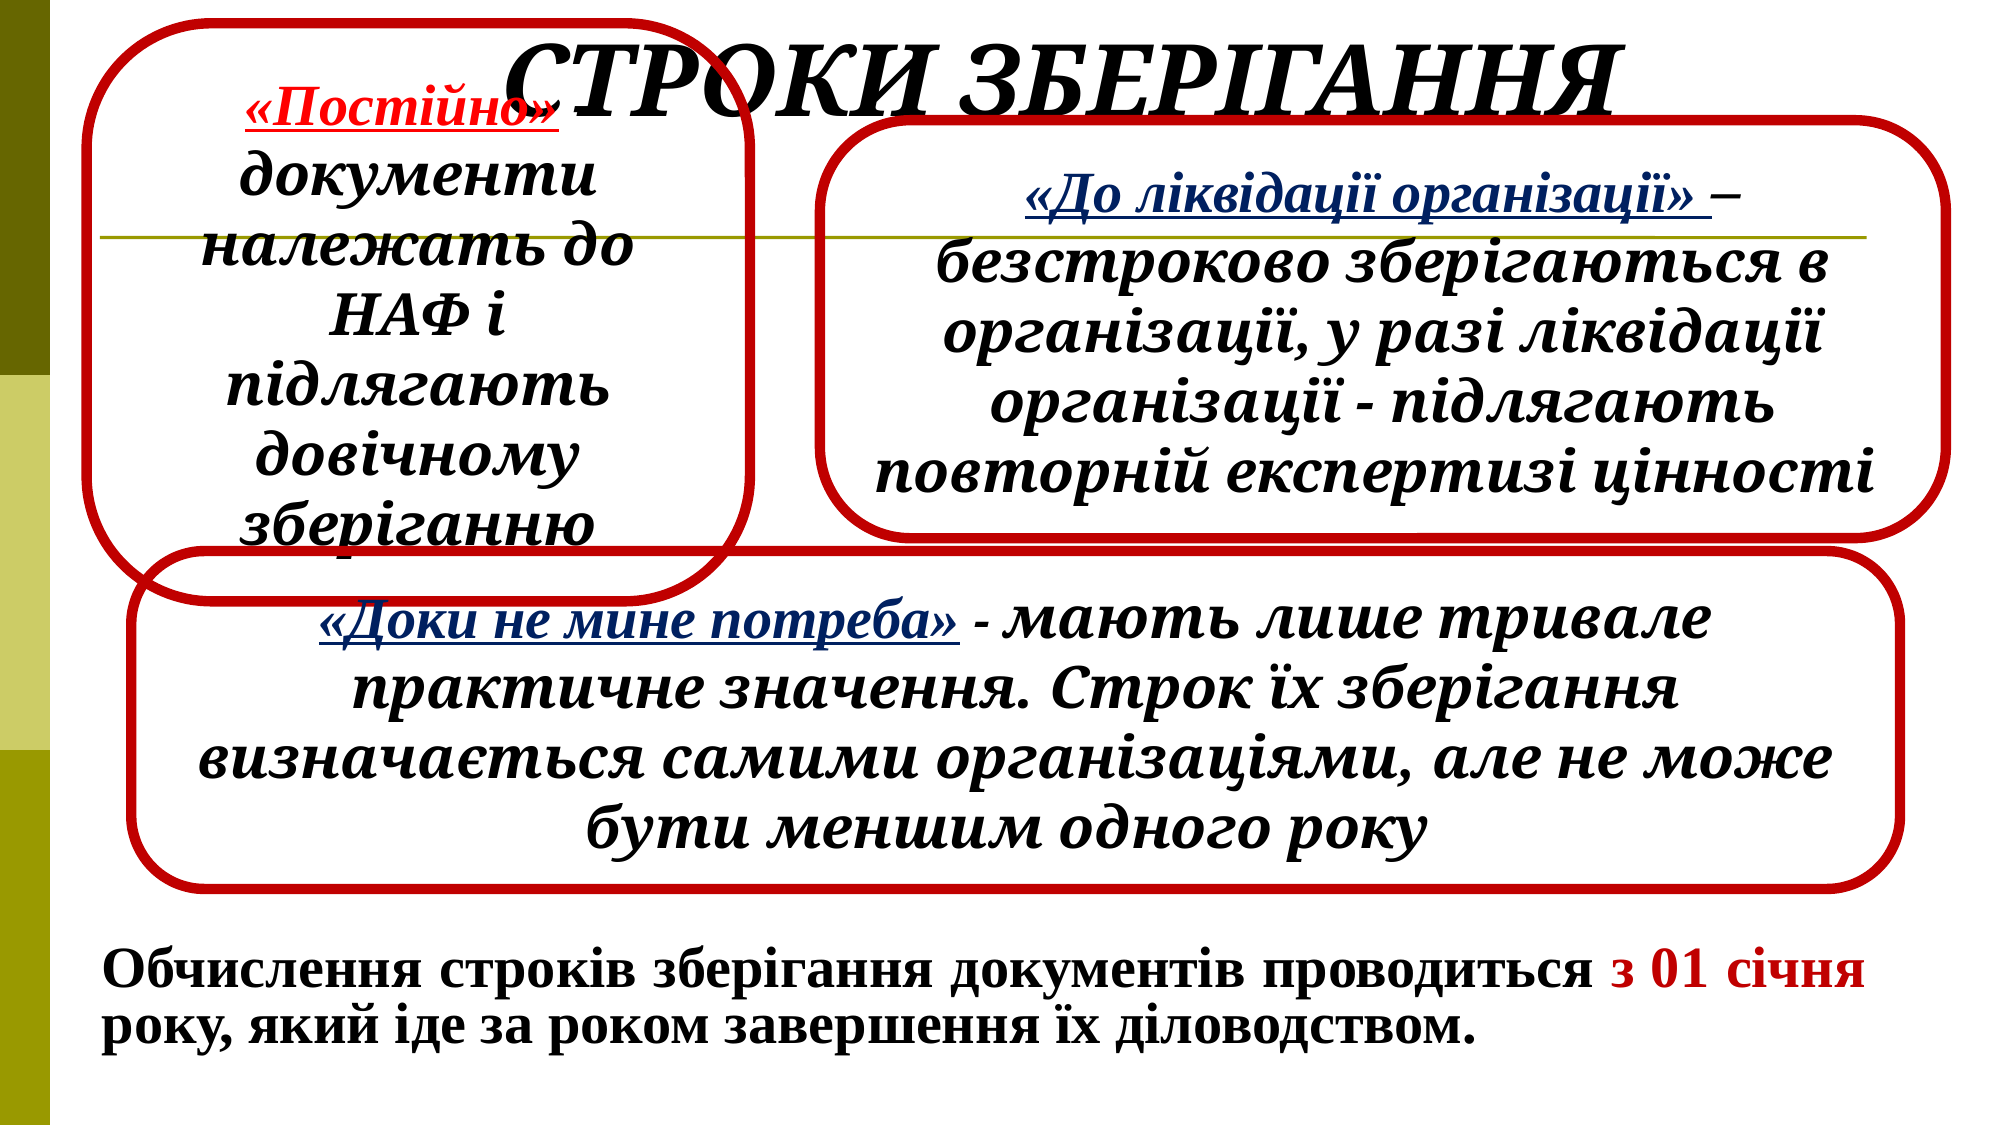

СТРОКИ ЗБЕРІГАННЯ
«Постійно» - документи належать до НАФ і підлягають довічному зберіганню
«До ліквідації організації» –
безстроково зберігаються в організації, у разі ліквідації організації - підлягають повторній експертизі цінності
«Доки не мине потреба» - мають лише тривале практичне значення. Строк їх зберігання визначається самими організаціями, але не може бути меншим одного року
# Обчислення строків зберігання документів проводиться з 01 січня року, який іде за роком завершення їх діловодством.